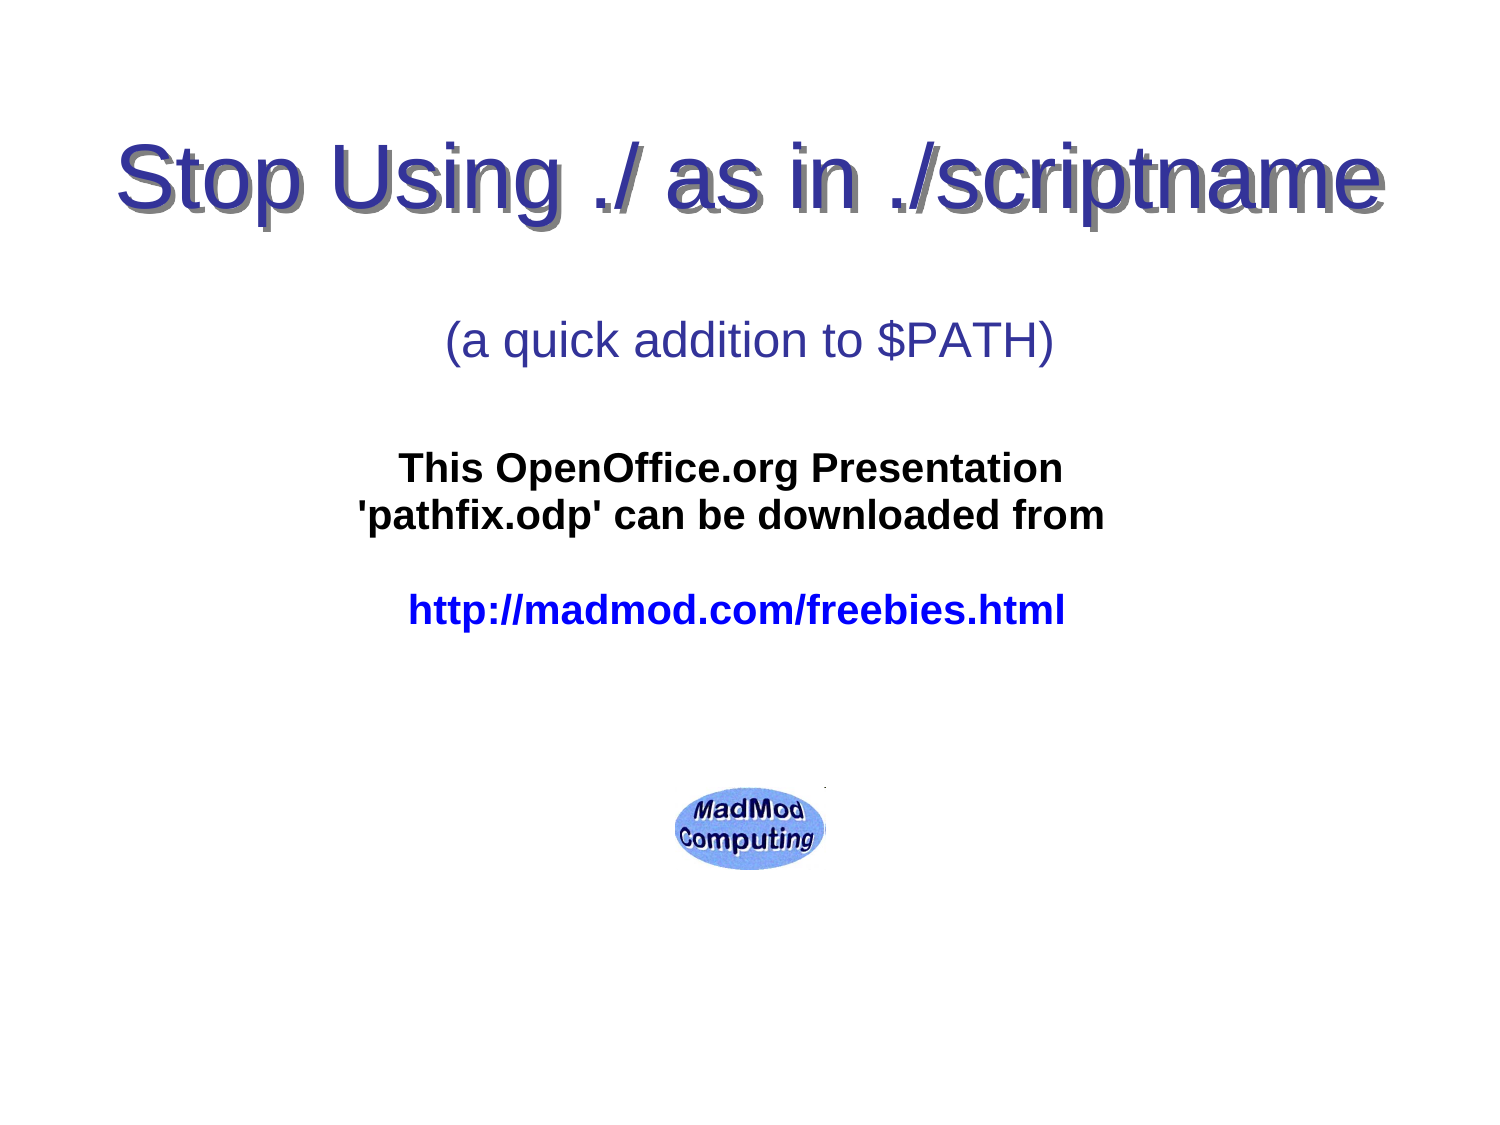

Stop Using ./ as in ./scriptname
(a quick addition to $PATH)
# This OpenOffice.org Presentation
'pathfix.odp' can be downloaded from
 http://madmod.com/freebies.html